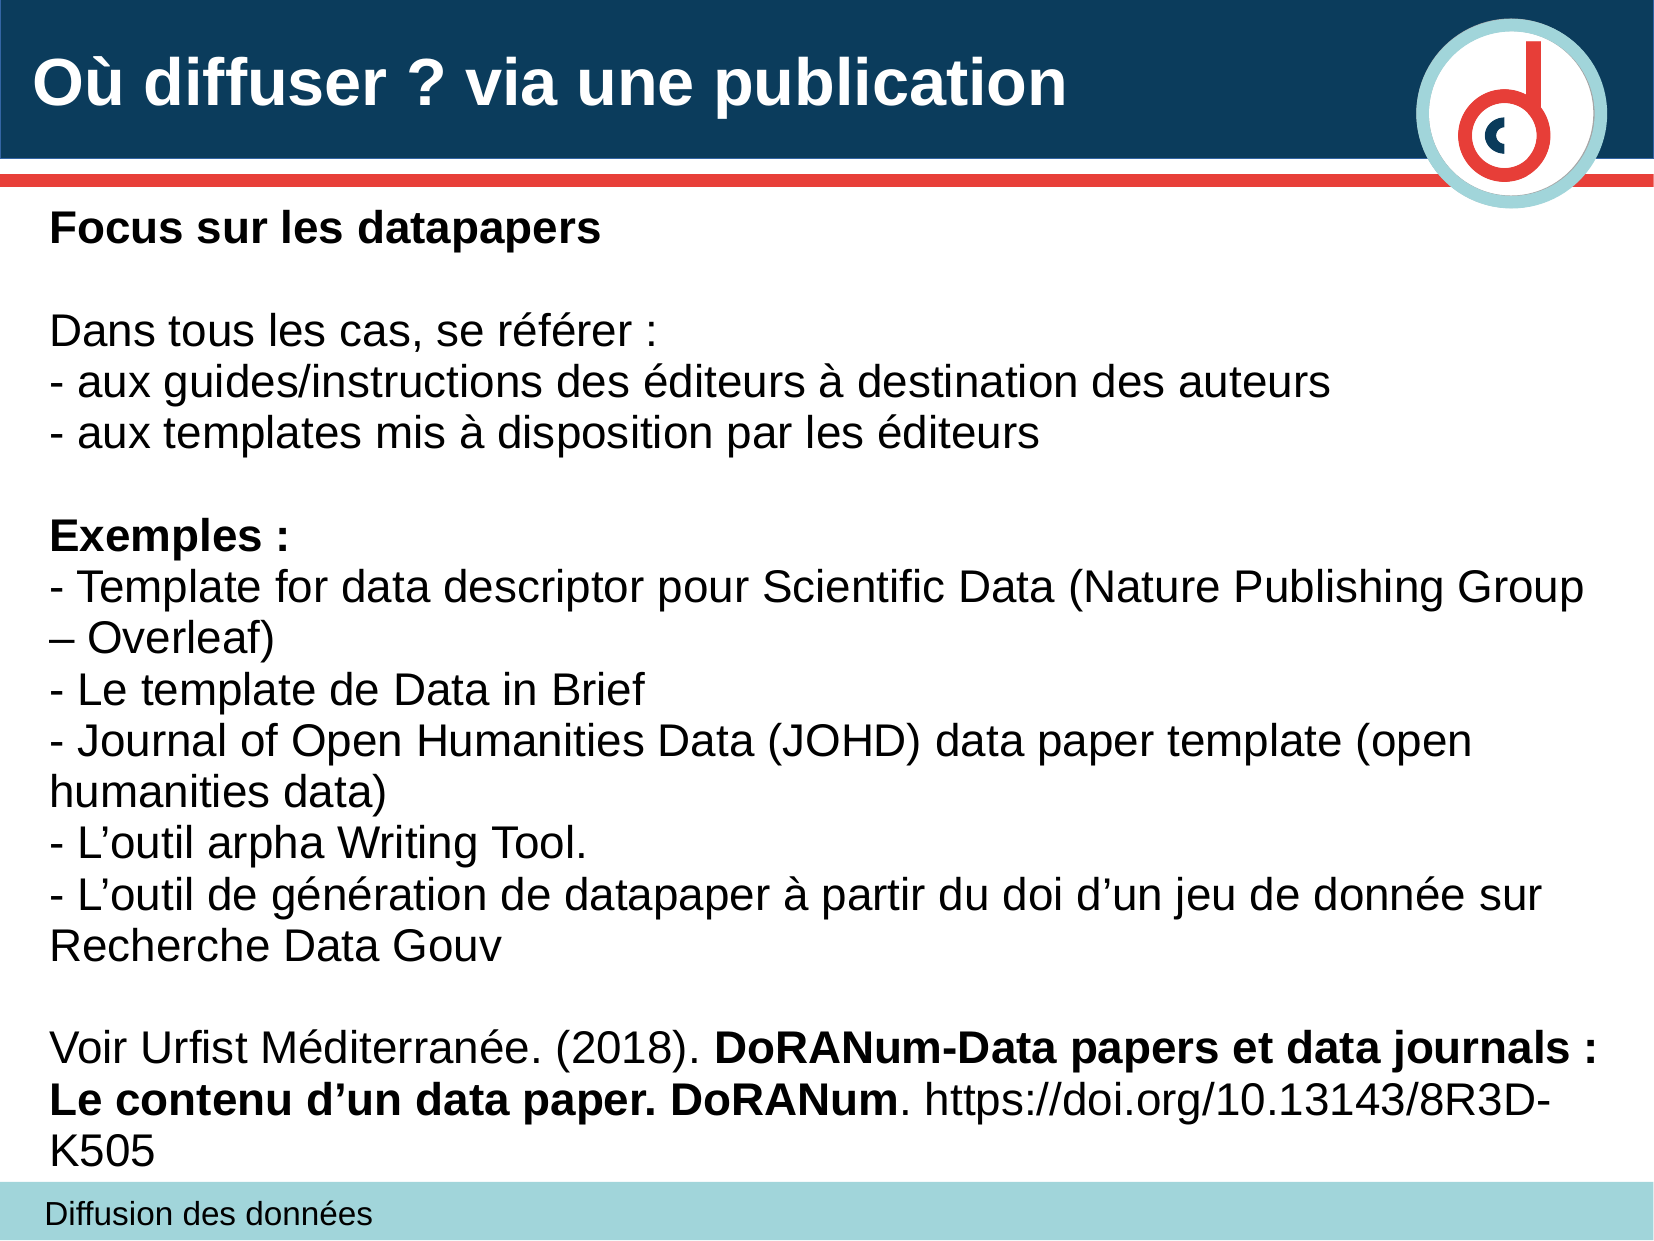

# Où diffuser ? via une publication
Focus sur les datapapers
Dans tous les cas, se référer :
- aux guides/instructions des éditeurs à destination des auteurs
- aux templates mis à disposition par les éditeurs
Exemples :
- Template for data descriptor pour Scientific Data (Nature Publishing Group – Overleaf)
- Le template de Data in Brief
- Journal of Open Humanities Data (JOHD) data paper template (open humanities data)
- L’outil arpha Writing Tool.
- L’outil de génération de datapaper à partir du doi d’un jeu de donnée sur Recherche Data Gouv
Voir Urfist Méditerranée. (2018). DoRANum-Data papers et data journals : Le contenu d’un data paper. DoRANum. https://doi.org/10.13143/8R3D-K505
Diffusion des données